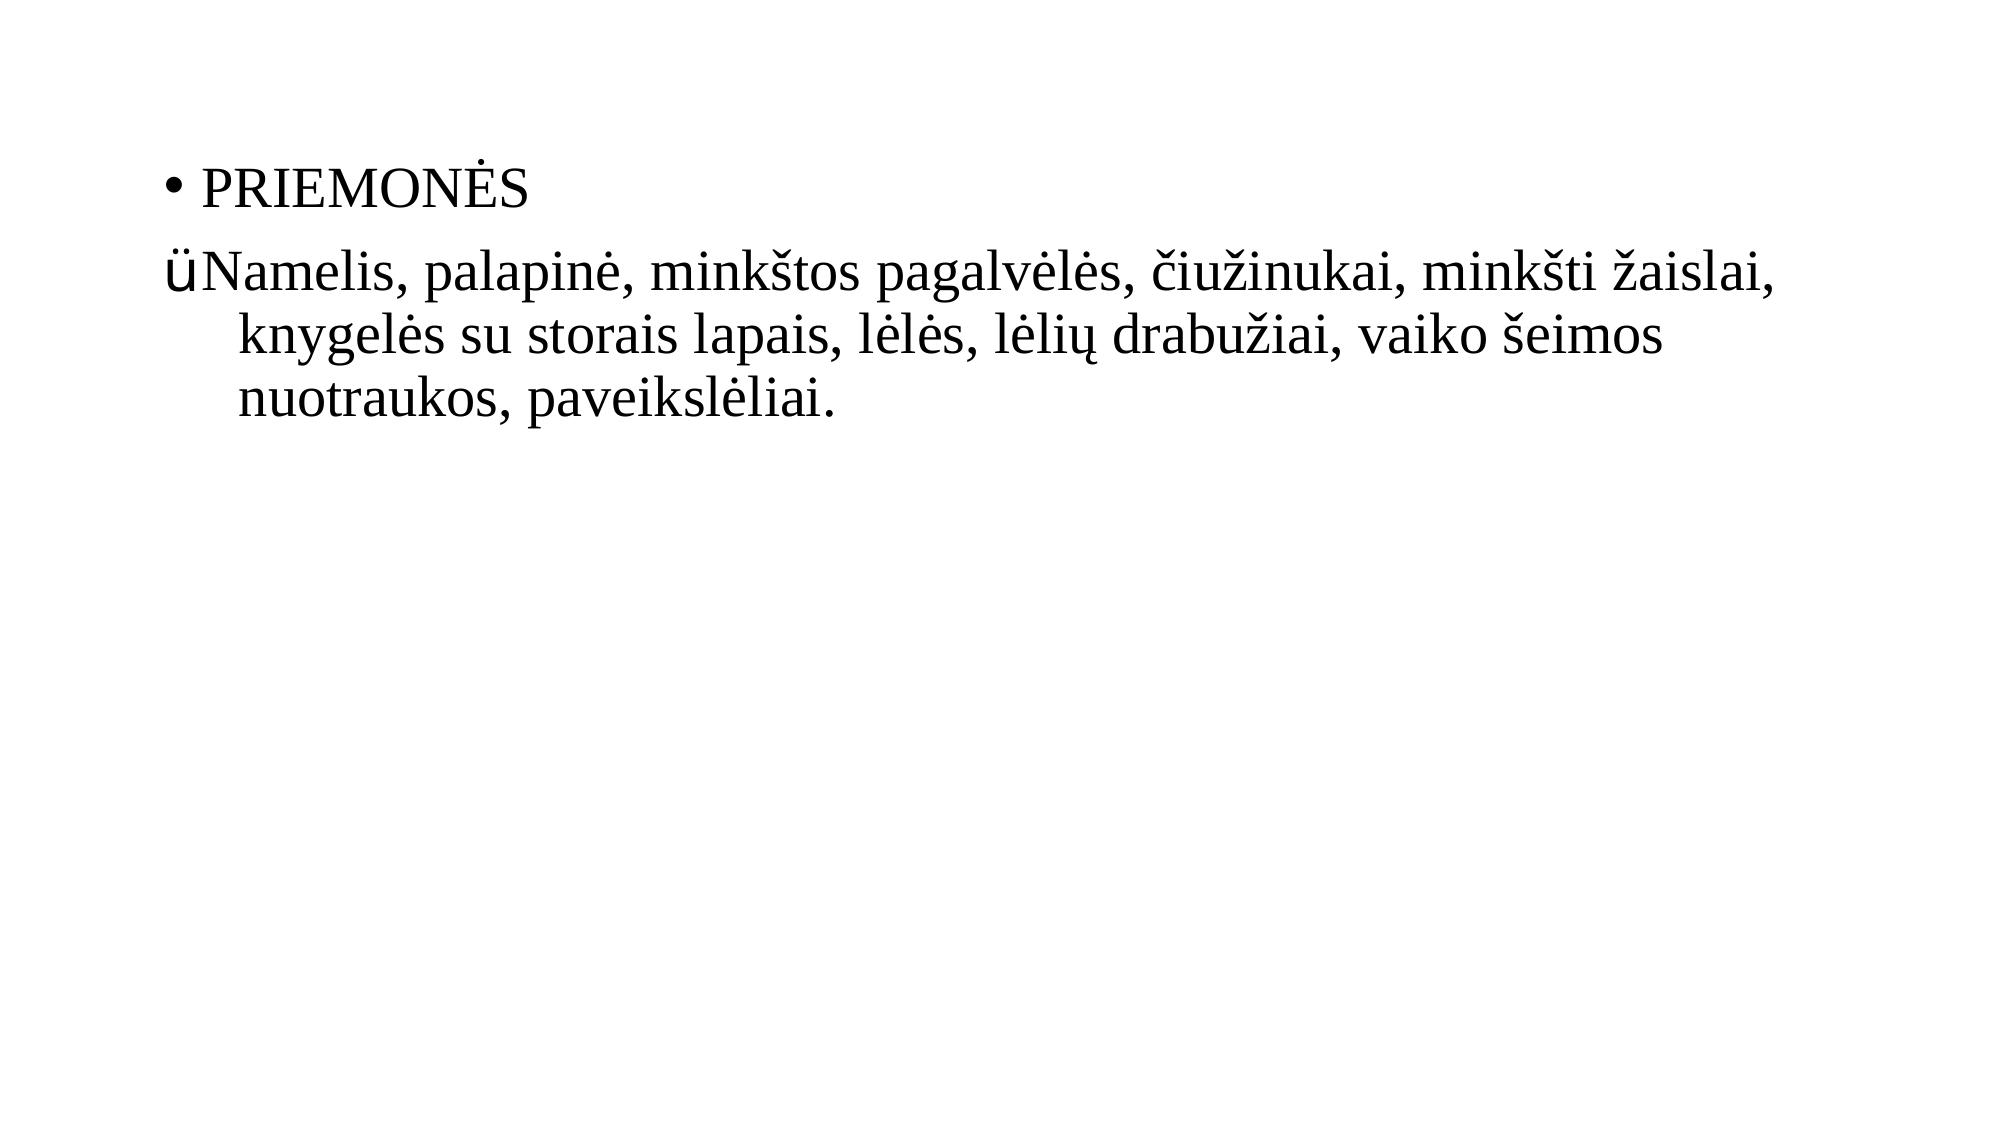

# PRIEMONĖS
Namelis, palapinė, minkštos pagalvėlės, čiužinukai, minkšti žaislai, knygelės su storais lapais, lėlės, lėlių drabužiai, vaiko šeimos nuotraukos, paveikslėliai.